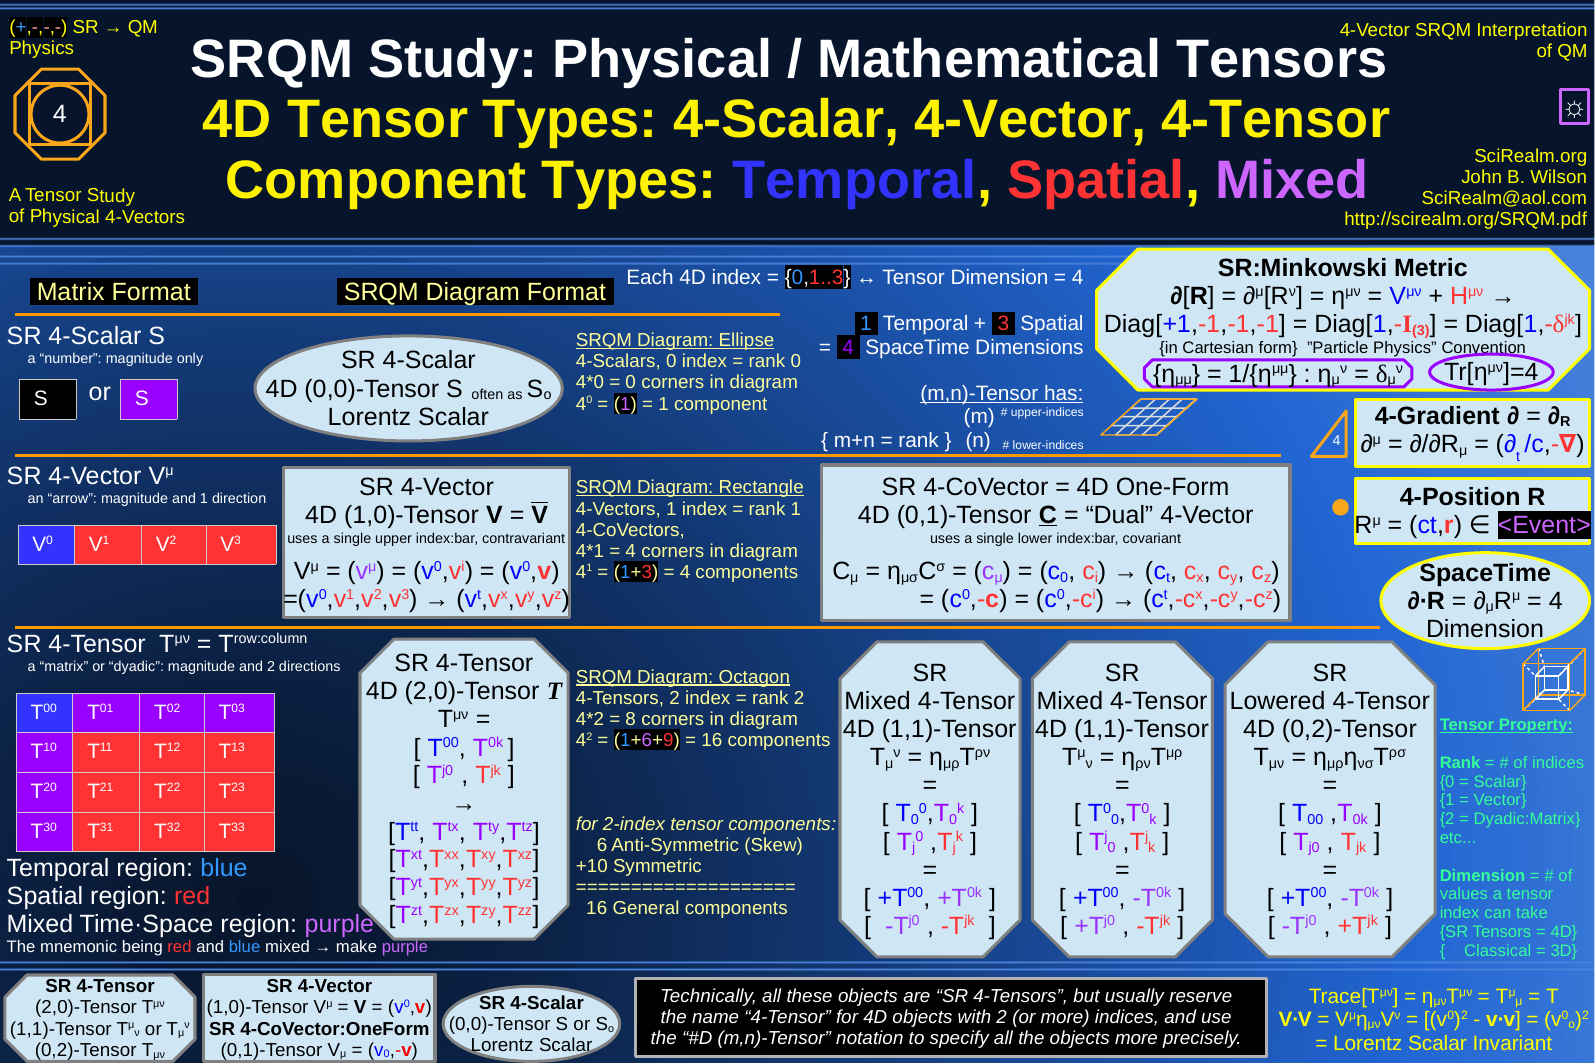

# SRQM Study: Physical / Mathematical Tensors 4D Tensor Types: 4-Scalar, 4-Vector, 4-Tensor Component Types: Temporal, Spatial, Mixed
(+,-,-,-) SR → QM
Physics
A Tensor Study
of Physical 4-Vectors
4-Vector SRQM Interpretation
of QM
SciRealm.org
John B. Wilson
SciRealm@aol.com
http://scirealm.org/SRQM.pdf
4
☼
SR:Minkowski Metric
∂[R] = ∂μ[Rν] = ημν = Vμν + Hμν →
Diag[+1,-1,-1,-1] = Diag[1,-I(3)] = Diag[1,-δjk]
{in Cartesian form} ”Particle Physics” Convention
Tr[ημν]=4
{ημμ} = 1/{ημμ} : ημν = δμν
Each 4D index = {0,1..3} ↔ Tensor Dimension = 4
 1 Temporal + 3 Spatial
= 4 SpaceTime Dimensions
(m,n)-Tensor has:
 (m) # upper-indices
 { m+n = rank }	(n) # lower-indices
 Matrix Format 		 SRQM Diagram Format
SR 4-Scalar S
 a “number”: magnitude only
	 or
SR 4-Vector Vμ
 an “arrow”: magnitude and 1 direction
SR 4-Tensor Tμν = Trow:column
 a “matrix” or “dyadic”: magnitude and 2 directions
Temporal region: blue
Spatial region: red
Mixed Time·Space region: purple
The mnemonic being red and blue mixed → make purple
SRQM Diagram: Ellipse
4-Scalars, 0 index = rank 0
4*0 = 0 corners in diagram
40 = (1) = 1 component
SRQM Diagram: Rectangle
4-Vectors, 1 index = rank 1
4-CoVectors,
4*1 = 4 corners in diagram
41 = (1+3) = 4 components
SRQM Diagram: Octagon
4-Tensors, 2 index = rank 2
4*2 = 8 corners in diagram
42 = (1+6+9) = 16 components
for 2-index tensor components:
 6 Anti-Symmetric (Skew)
+10 Symmetric
====================
 16 General components
SR 4-Scalar
4D (0,0)-Tensor S often as So
Lorentz Scalar
| S |
| --- |
| S |
| --- |
4-Gradient ∂ = ∂R
∂μ = ∂/∂Rμ = (∂t /c,-∇)
 4
SR 4-CoVector = 4D One-Form
4D (0,1)-Tensor C = “Dual” 4-Vector
uses a single lower index:bar, covariant
Cμ = ημσCσ = (cμ) = (c0, ci) → (ct, cx, cy, cz)
	 = (c0,-c) = (c0,-ci) → (ct,-cx,-cy,-cz)
SR 4-Vector
4D (1,0)-Tensor V = V
uses a single upper index:bar, contravariant
Vμ = (vμ) = (v0,vi) = (v0,v)
=(v0,v1,v2,v3) → (vt,vx,vy,vz)
4-Position R
Rμ = (ct,r) ∈ <Event>
| V0 | V1 | V2 | V3 |
| --- | --- | --- | --- |
SpaceTime
∂∙R = ∂μRμ = 4
Dimension
SR 4-Tensor
4D (2,0)-Tensor T
Tμν =
[ T00, T0k ]
[ Tj0 , Tjk ]
→
[Ttt, Ttx, Tty,Ttz]
[Txt,Txx,Txy,Txz]
[Tyt,Tyx,Tyy,Tyz]
[Tzt,Tzx,Tzy,Tzz]
SR
Mixed 4-Tensor
4D (1,1)-Tensor
Tμν = ημρTρν
=
[ T00,T0k ]
[ Tj0 ,Tjk ]
=
[ +T00, +T0k ]
[ -Tj0 , -Tjk ]
SR
Mixed 4-Tensor
4D (1,1)-Tensor
Tμν = ηρνTμρ
=
[ T00,T0k ]
[ Tj0 ,Tjk ]
=
[ +T00, -T0k ]
[ +Tj0 , -Tjk ]
SR
Lowered 4-Tensor
4D (0,2)-Tensor
Tμν = ημρηνσTρσ
=
[ T00 ,T0k ]
[ Tj0 , Tjk ]
=
[ +T00, -T0k ]
[ -Tj0 , +Tjk ]
| T00 | T01 | T02 | T03 |
| --- | --- | --- | --- |
| T10 | T11 | T12 | T13 |
| T20 | T21 | T22 | T23 |
| T30 | T31 | T32 | T33 |
Tensor Property:
Rank = # of indices
{0 = Scalar}
{1 = Vector}
{2 = Dyadic:Matrix}
etc...
Dimension = # of values a tensor
index can take
{SR Tensors = 4D}
{ Classical = 3D}
SR 4-Tensor
(2,0)-Tensor Tμν
(1,1)-Tensor Tμν or Tμν
(0,2)-Tensor Tμν
SR 4-Vector
(1,0)-Tensor Vμ = V = (v0,v)
SR 4-CoVector:OneForm
(0,1)-Tensor Vμ = (v0,-v)
Trace[Tμν] = ημνTμν = Tμμ = T
V∙V = VμημνVν = [(v0)2 - v∙v] = (v0o)2
= Lorentz Scalar Invariant
Technically, all these objects are “SR 4-Tensors”, but usually reserve
the name “4-Tensor” for 4D objects with 2 (or more) indices, and use
the “#D (m,n)-Tensor” notation to specify all the objects more precisely.
SR 4-Scalar
(0,0)-Tensor S or So
Lorentz Scalar